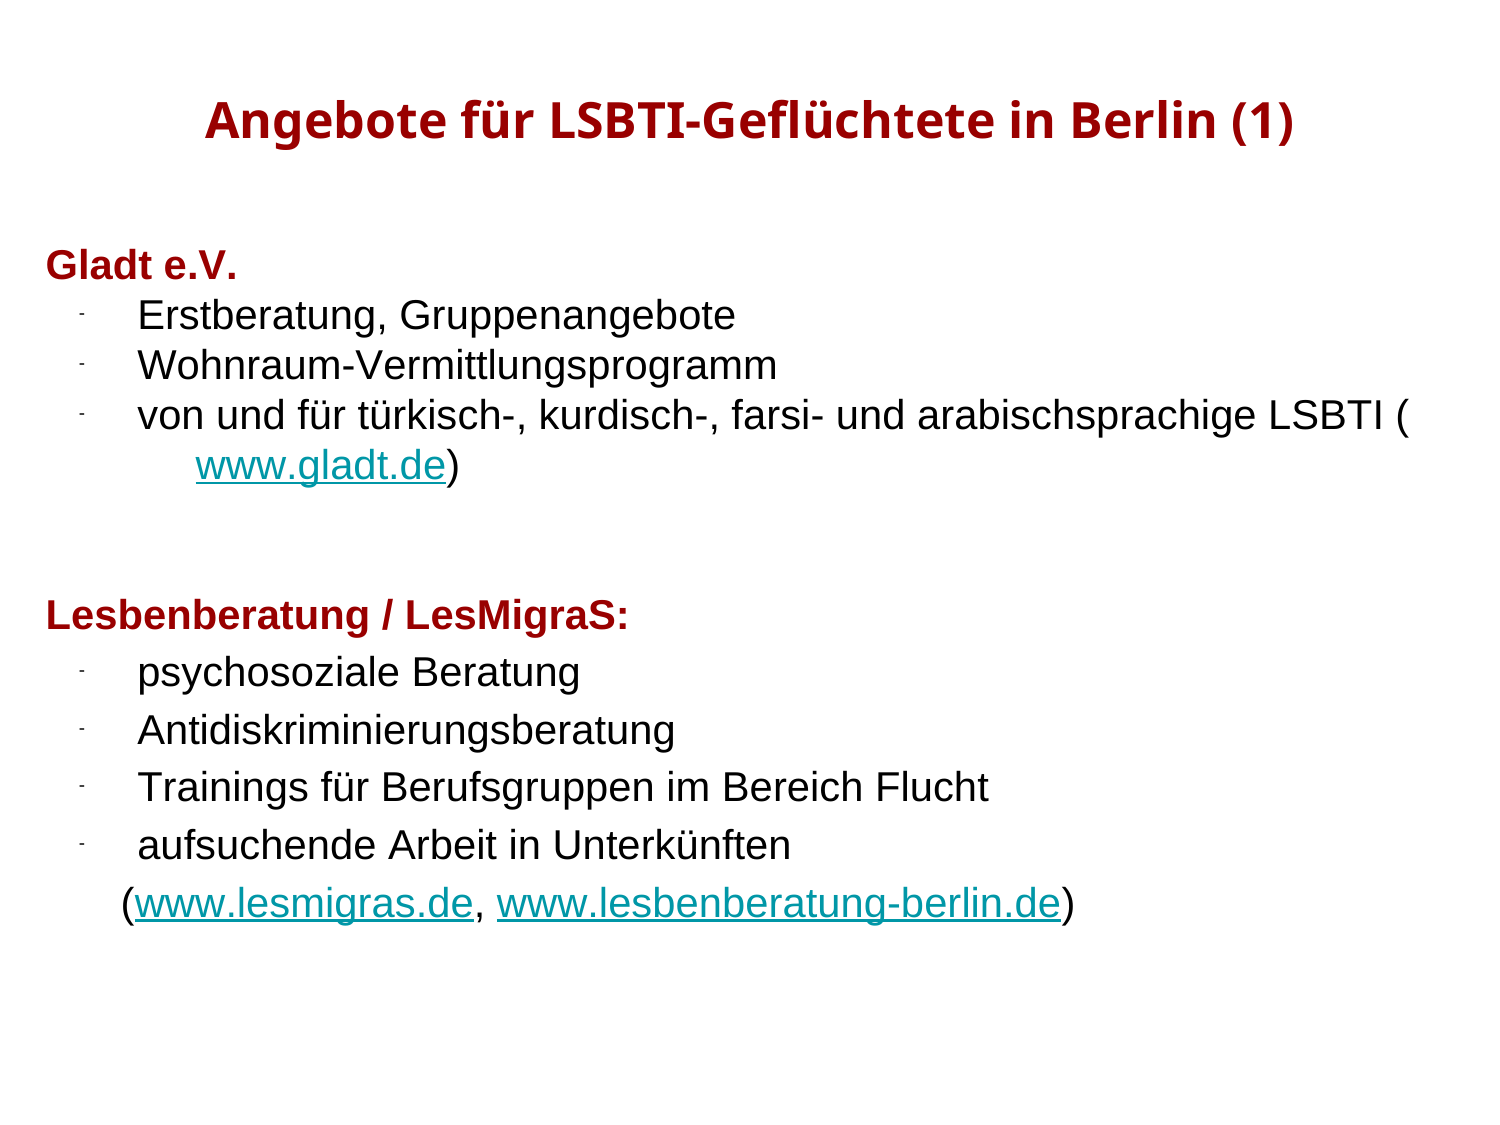

Angebote für LSBTI-Geflüchtete in Berlin (1)
Gladt e.V.
Erstberatung, Gruppenangebote
Wohnraum-Vermittlungsprogramm
von und für türkisch-, kurdisch-, farsi- und arabischsprachige LSBTI (www.gladt.de)
Lesbenberatung / LesMigraS:
psychosoziale Beratung
Antidiskriminierungsberatung
Trainings für Berufsgruppen im Bereich Flucht
aufsuchende Arbeit in Unterkünften
(www.lesmigras.de, www.lesbenberatung-berlin.de)